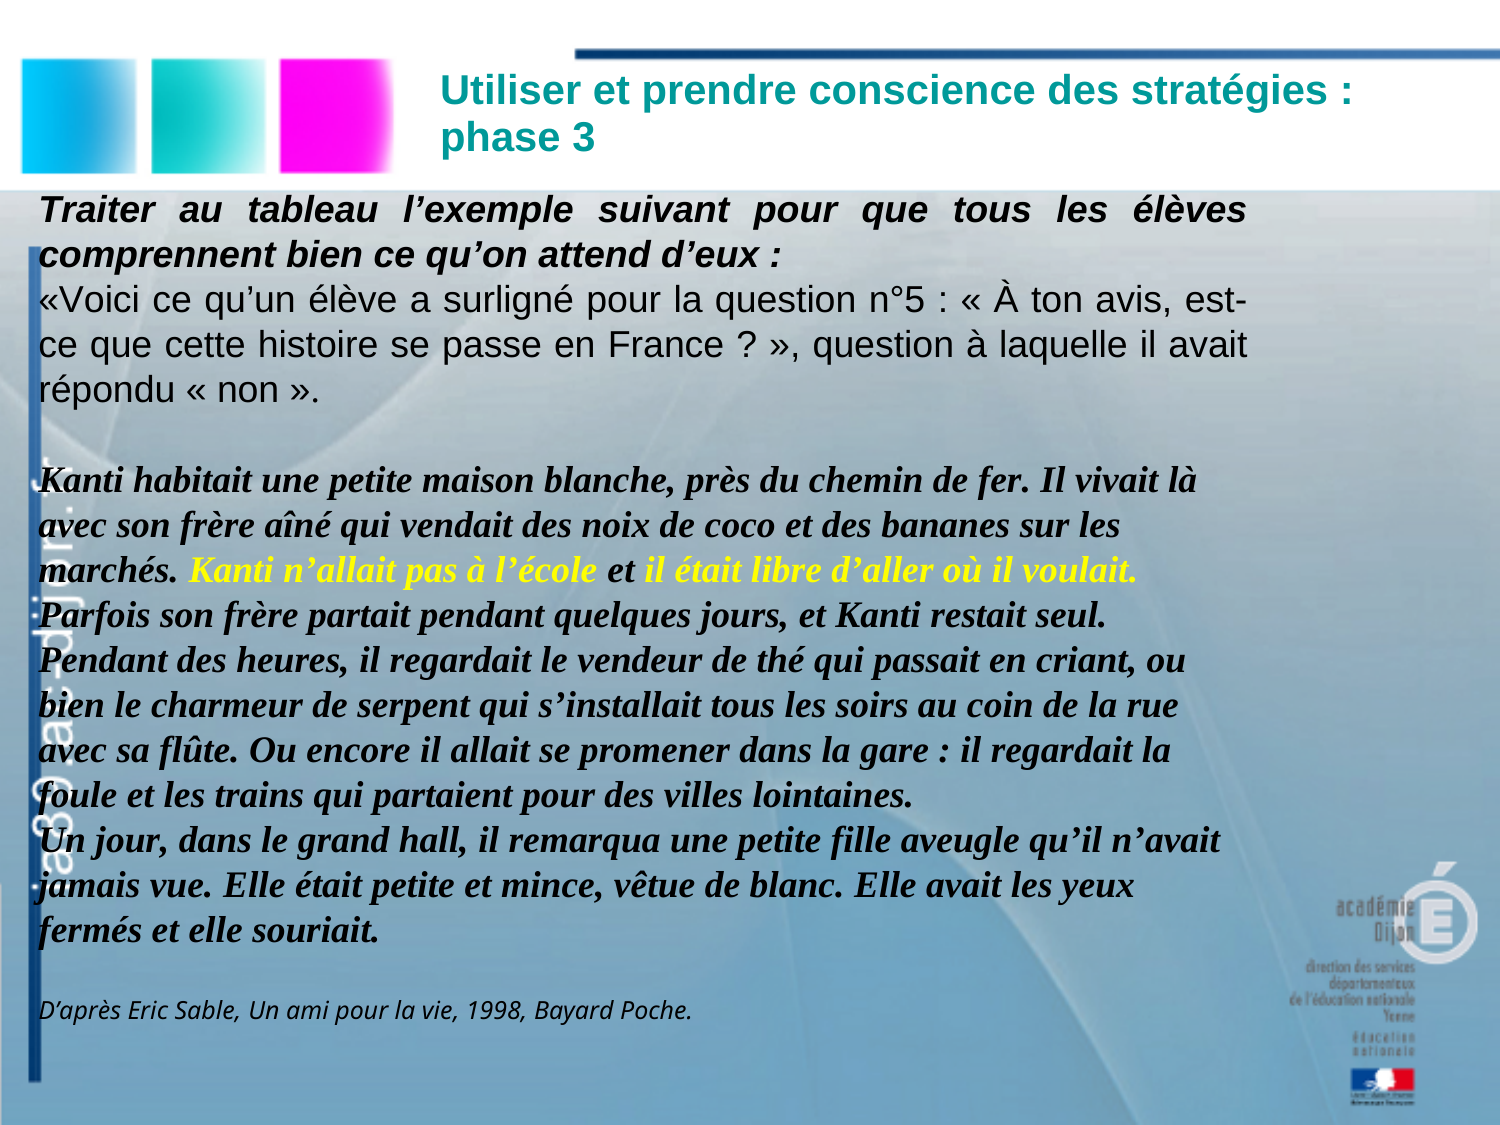

# Utiliser et prendre conscience des stratégies : phase 3
Traiter au tableau l’exemple suivant pour que tous les élèves comprennent bien ce qu’on attend d’eux :
«Voici ce qu’un élève a surligné pour la question n°5 : « À ton avis, est-ce que cette histoire se passe en France ? », question à laquelle il avait répondu « non ».
Kanti habitait une petite maison blanche, près du chemin de fer. Il vivait là avec son frère aîné qui vendait des noix de coco et des bananes sur les marchés. Kanti n’allait pas à l’école et il était libre d’aller où il voulait.
Parfois son frère partait pendant quelques jours, et Kanti restait seul.
Pendant des heures, il regardait le vendeur de thé qui passait en criant, ou bien le charmeur de serpent qui s’installait tous les soirs au coin de la rue avec sa flûte. Ou encore il allait se promener dans la gare : il regardait la foule et les trains qui partaient pour des villes lointaines.
Un jour, dans le grand hall, il remarqua une petite fille aveugle qu’il n’avait jamais vue. Elle était petite et mince, vêtue de blanc. Elle avait les yeux fermés et elle souriait.
D’après Eric Sable, Un ami pour la vie, 1998, Bayard Poche.